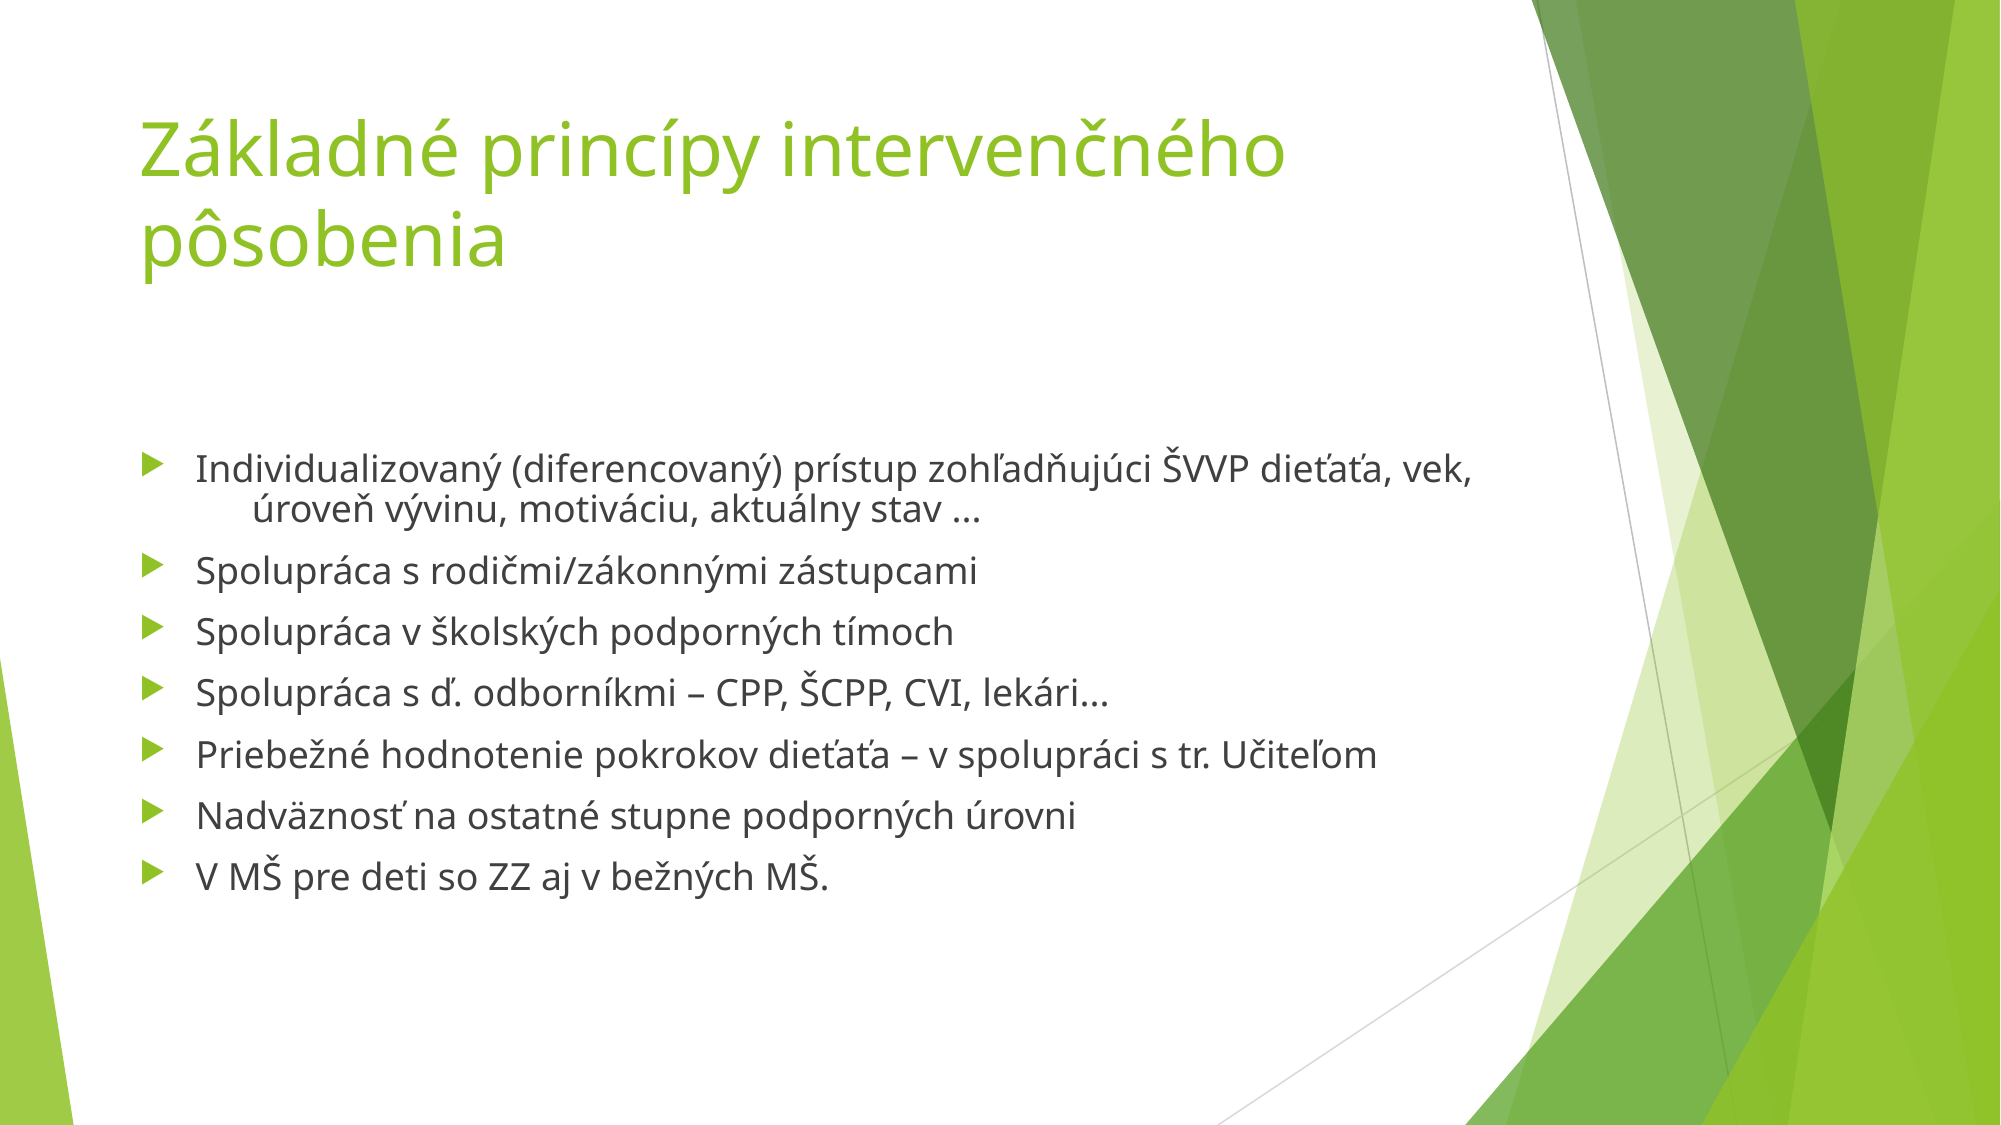

# Základné princípy intervenčného pôsobenia
Individualizovaný (diferencovaný) prístup zohľadňujúci ŠVVP dieťaťa, vek, úroveň vývinu, motiváciu, aktuálny stav ...
Spolupráca s rodičmi/zákonnými zástupcami
Spolupráca v školských podporných tímoch
Spolupráca s ď. odborníkmi – CPP, ŠCPP, CVI, lekári...
Priebežné hodnotenie pokrokov dieťaťa – v spolupráci s tr. Učiteľom
Nadväznosť na ostatné stupne podporných úrovni
V MŠ pre deti so ZZ aj v bežných MŠ.